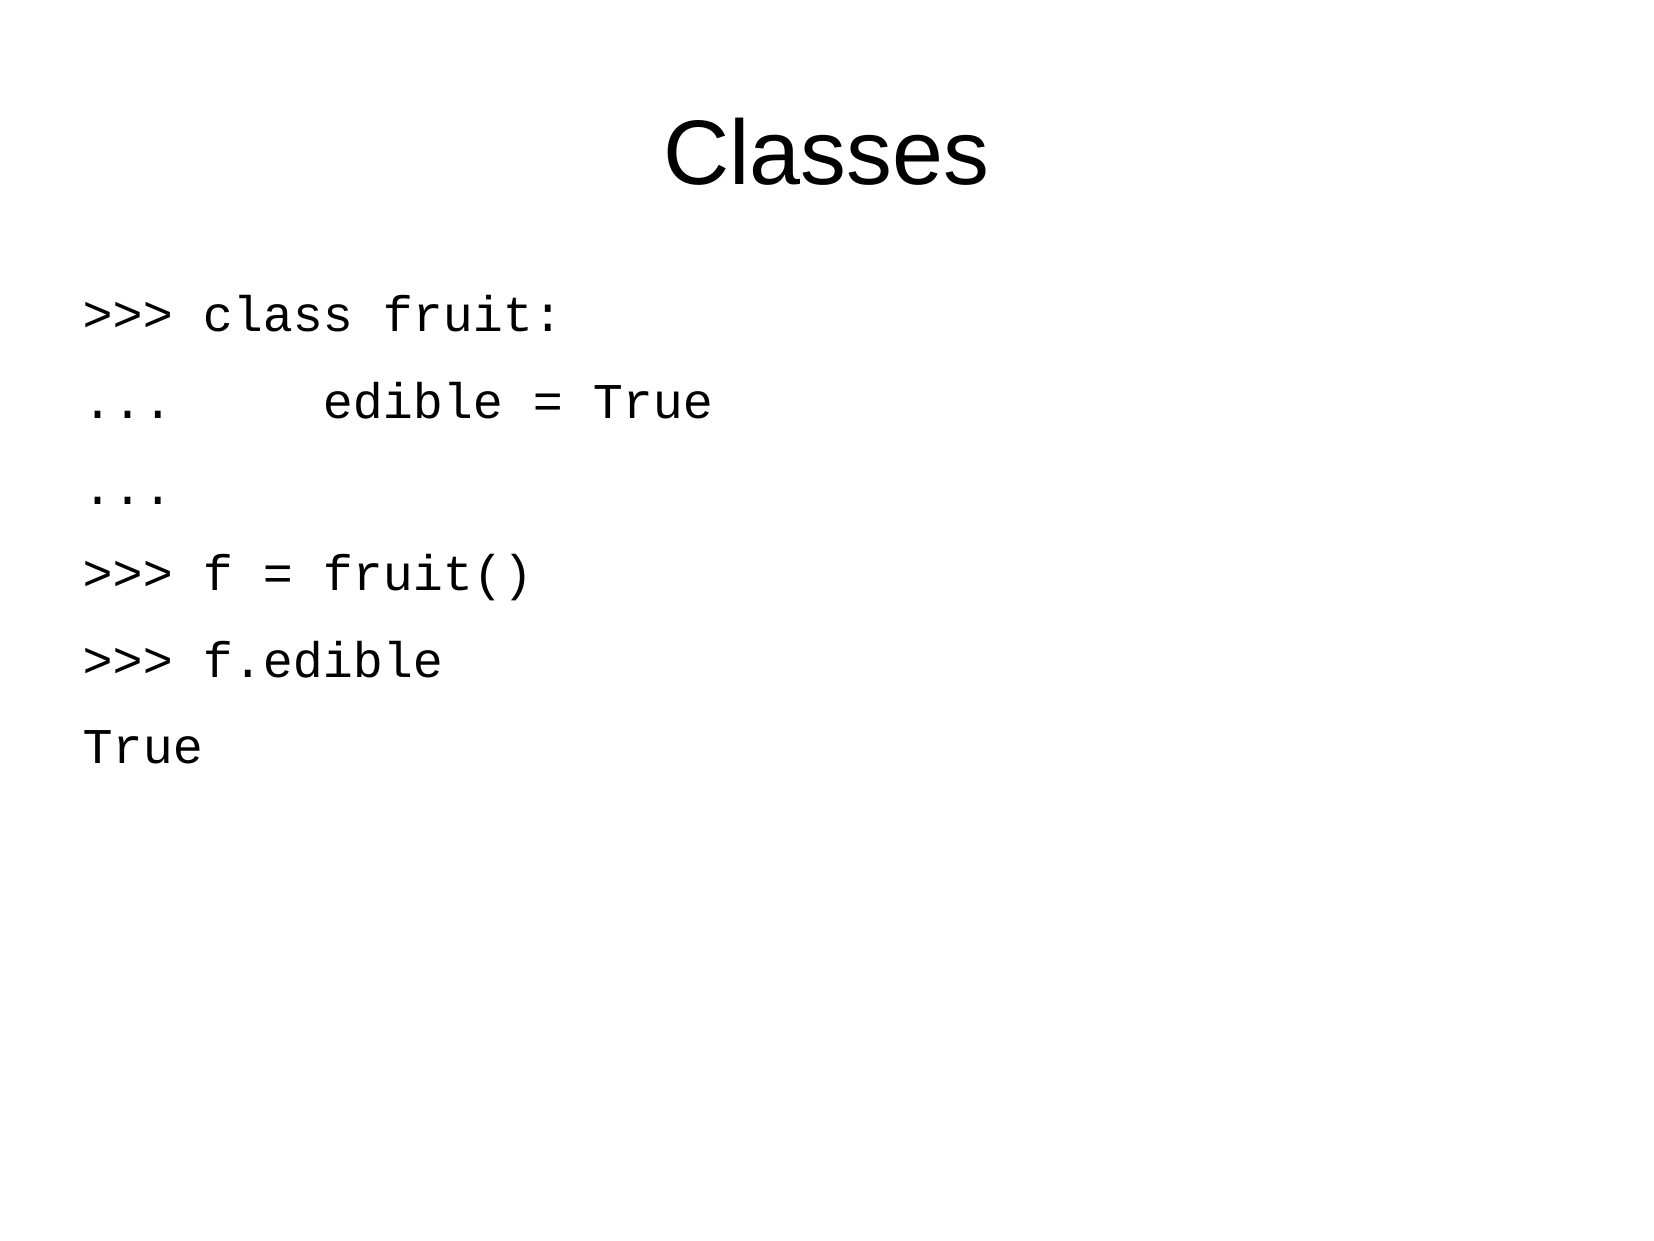

# Classes
>>> class fruit:
... edible = True
...
>>> f = fruit()
>>> f.edible
True